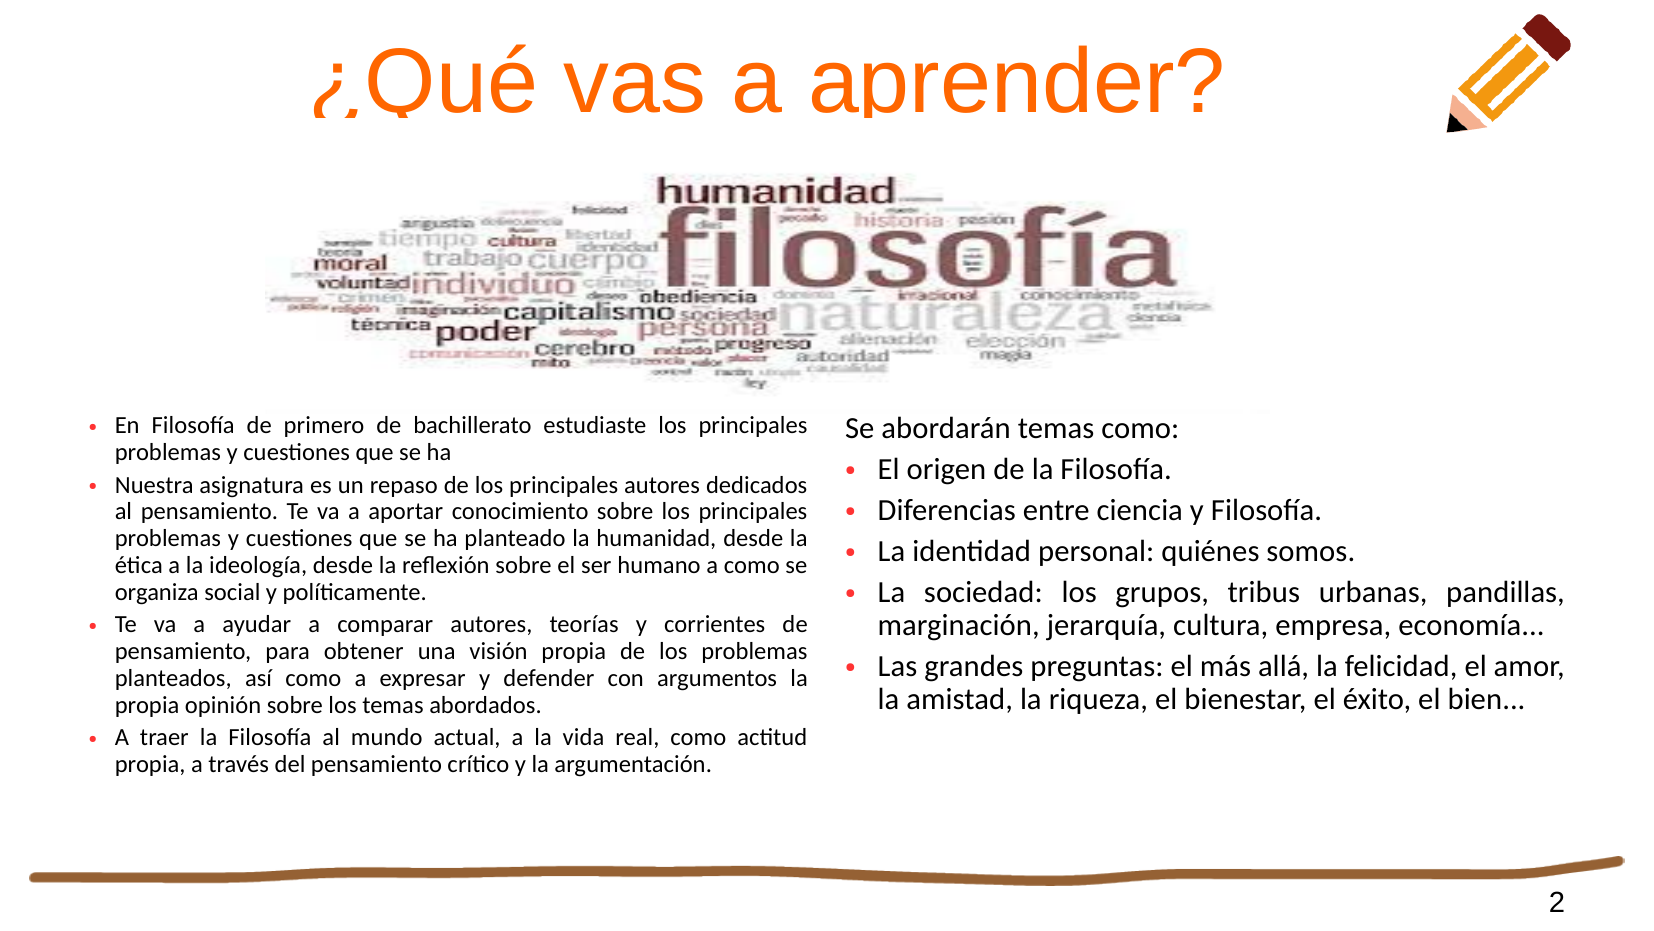

# ¿Qué vas a aprender?
En Filosofía de primero de bachillerato estudiaste los principales problemas y cuestiones que se ha
Nuestra asignatura es un repaso de los principales autores dedicados al pensamiento. Te va a aportar conocimiento sobre los principales problemas y cuestiones que se ha planteado la humanidad, desde la ética a la ideología, desde la reflexión sobre el ser humano a como se organiza social y políticamente.
Te va a ayudar a comparar autores, teorías y corrientes de pensamiento, para obtener una visión propia de los problemas planteados, así como a expresar y defender con argumentos la propia opinión sobre los temas abordados.
A traer la Filosofía al mundo actual, a la vida real, como actitud propia, a través del pensamiento crítico y la argumentación.
Se abordarán temas como:
El origen de la Filosofía.
Diferencias entre ciencia y Filosofía.
La identidad personal: quiénes somos.
La sociedad: los grupos, tribus urbanas, pandillas, marginación, jerarquía, cultura, empresa, economía...
Las grandes preguntas: el más allá, la felicidad, el amor, la amistad, la riqueza, el bienestar, el éxito, el bien...
2